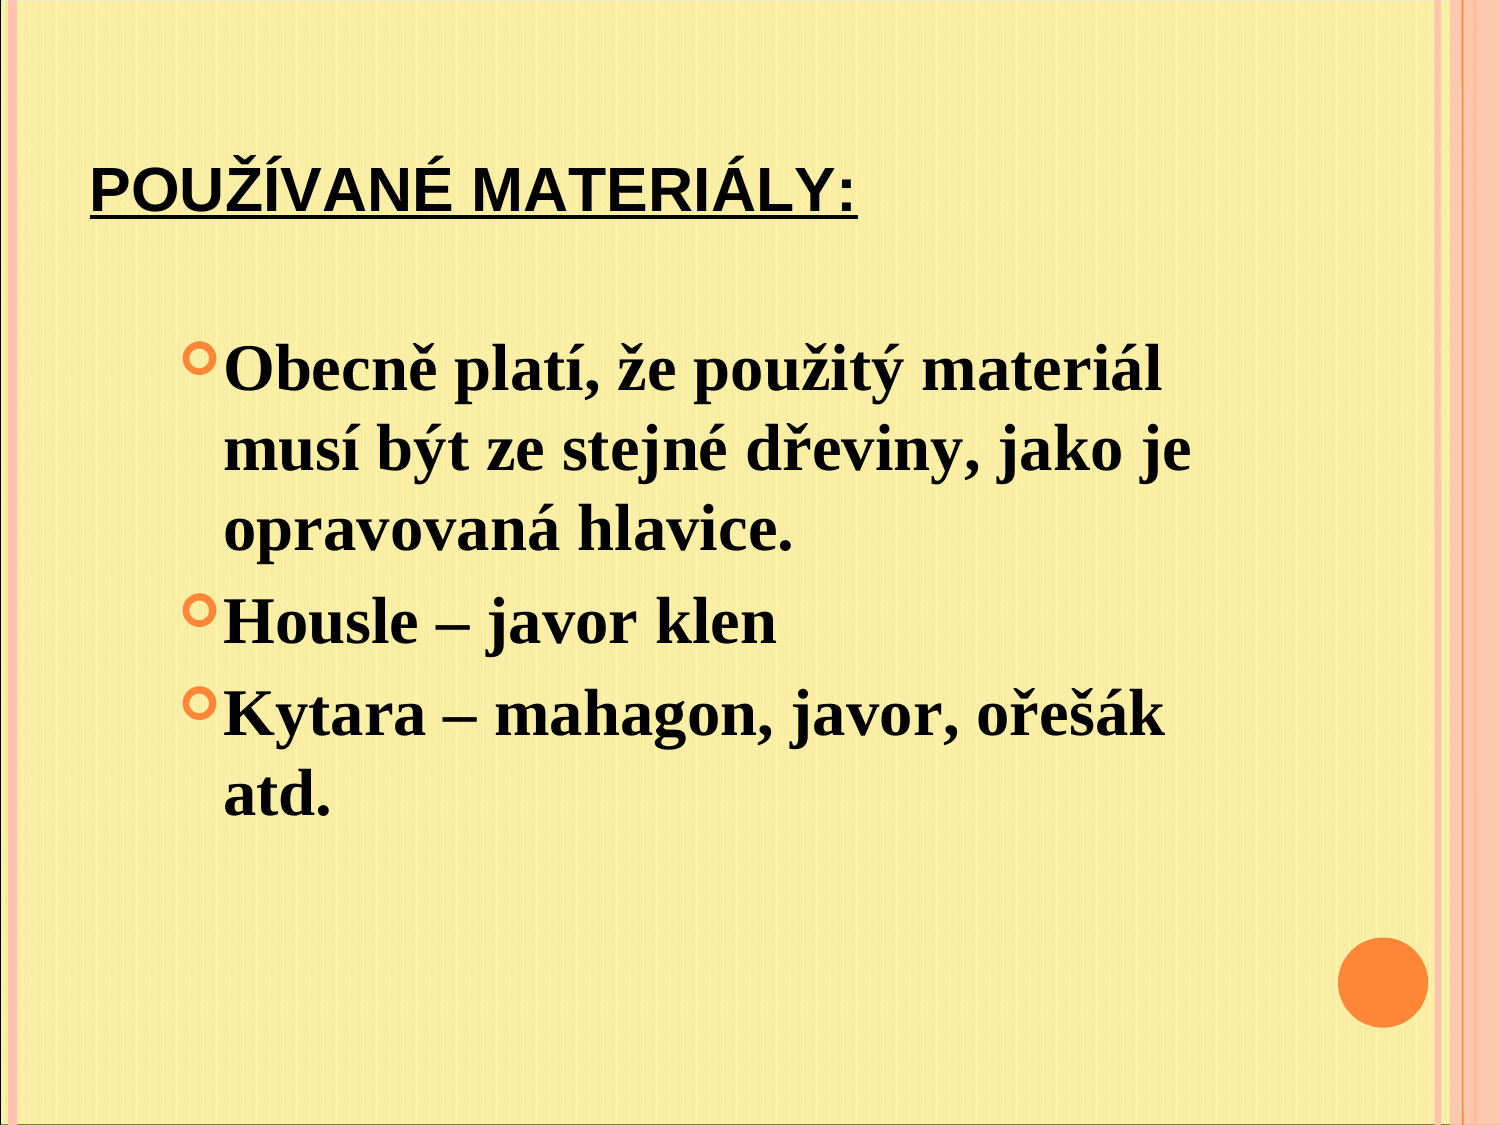

POUŽÍVANÉ MATERIÁLY:
Obecně platí, že použitý materiál musí být ze stejné dřeviny, jako je opravovaná hlavice.
Housle – javor klen
Kytara – mahagon, javor, ořešák atd.